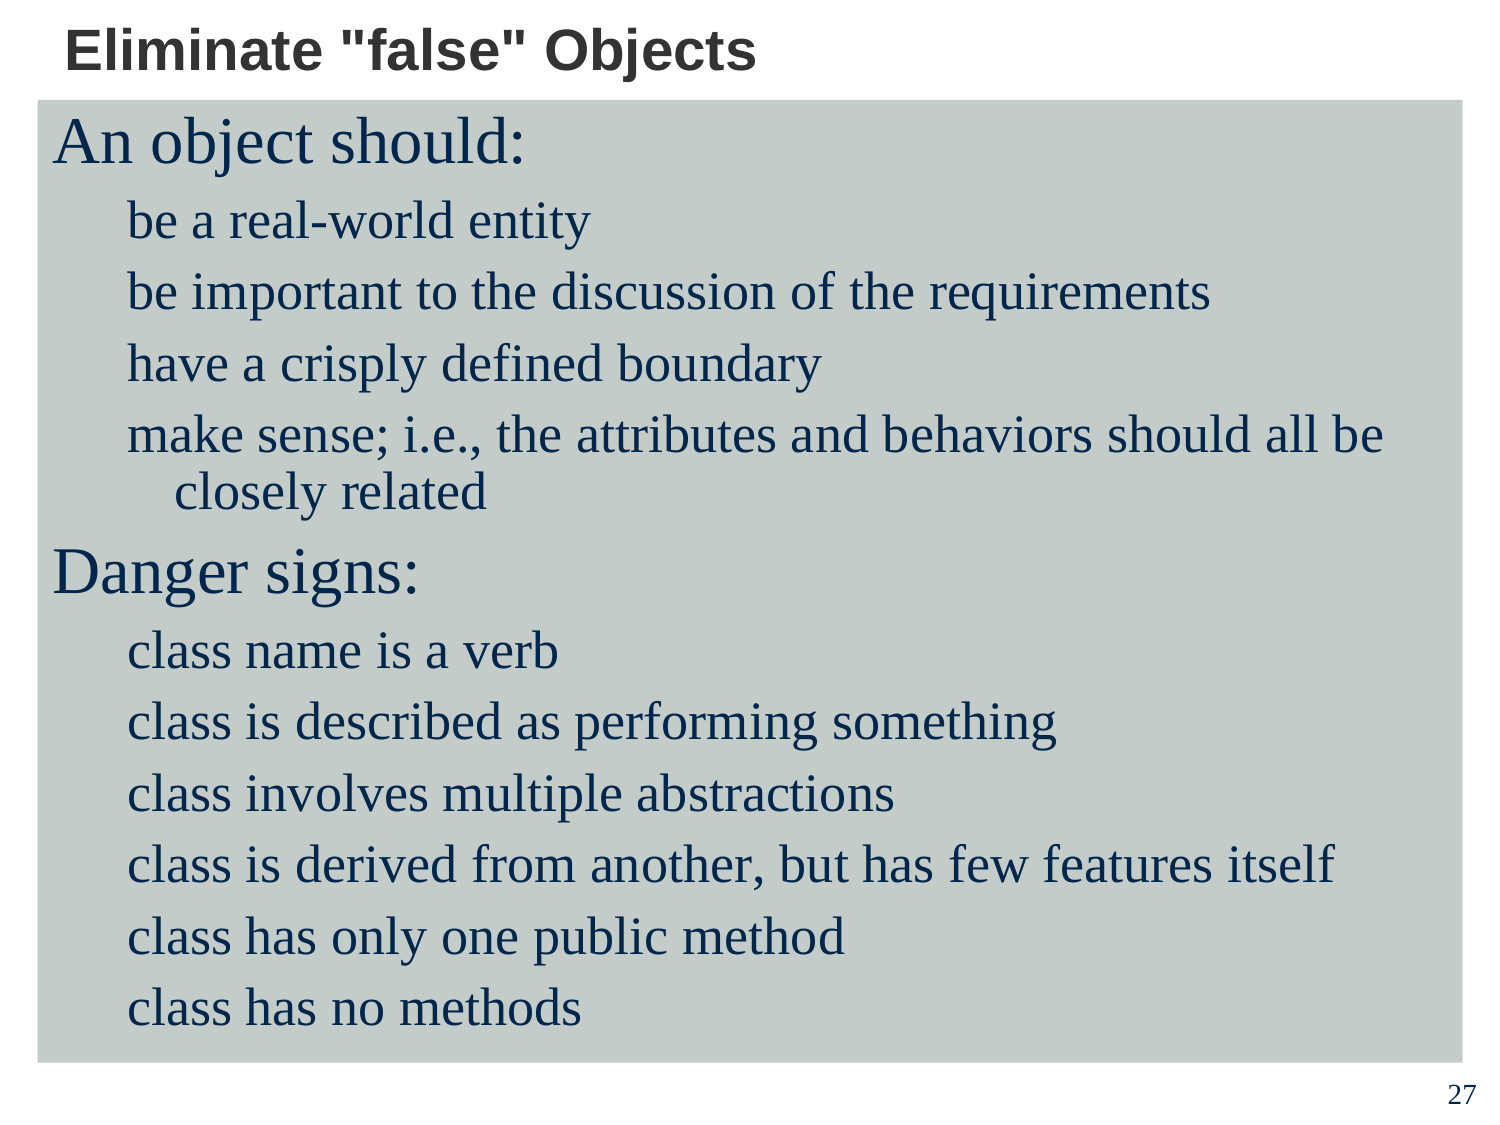

# Eliminate "false" Objects
An object should:
be a real-world entity
be important to the discussion of the requirements
have a crisply defined boundary
make sense; i.e., the attributes and behaviors should all be closely related
Danger signs:
class name is a verb
class is described as performing something
class involves multiple abstractions
class is derived from another, but has few features itself
class has only one public method
class has no methods